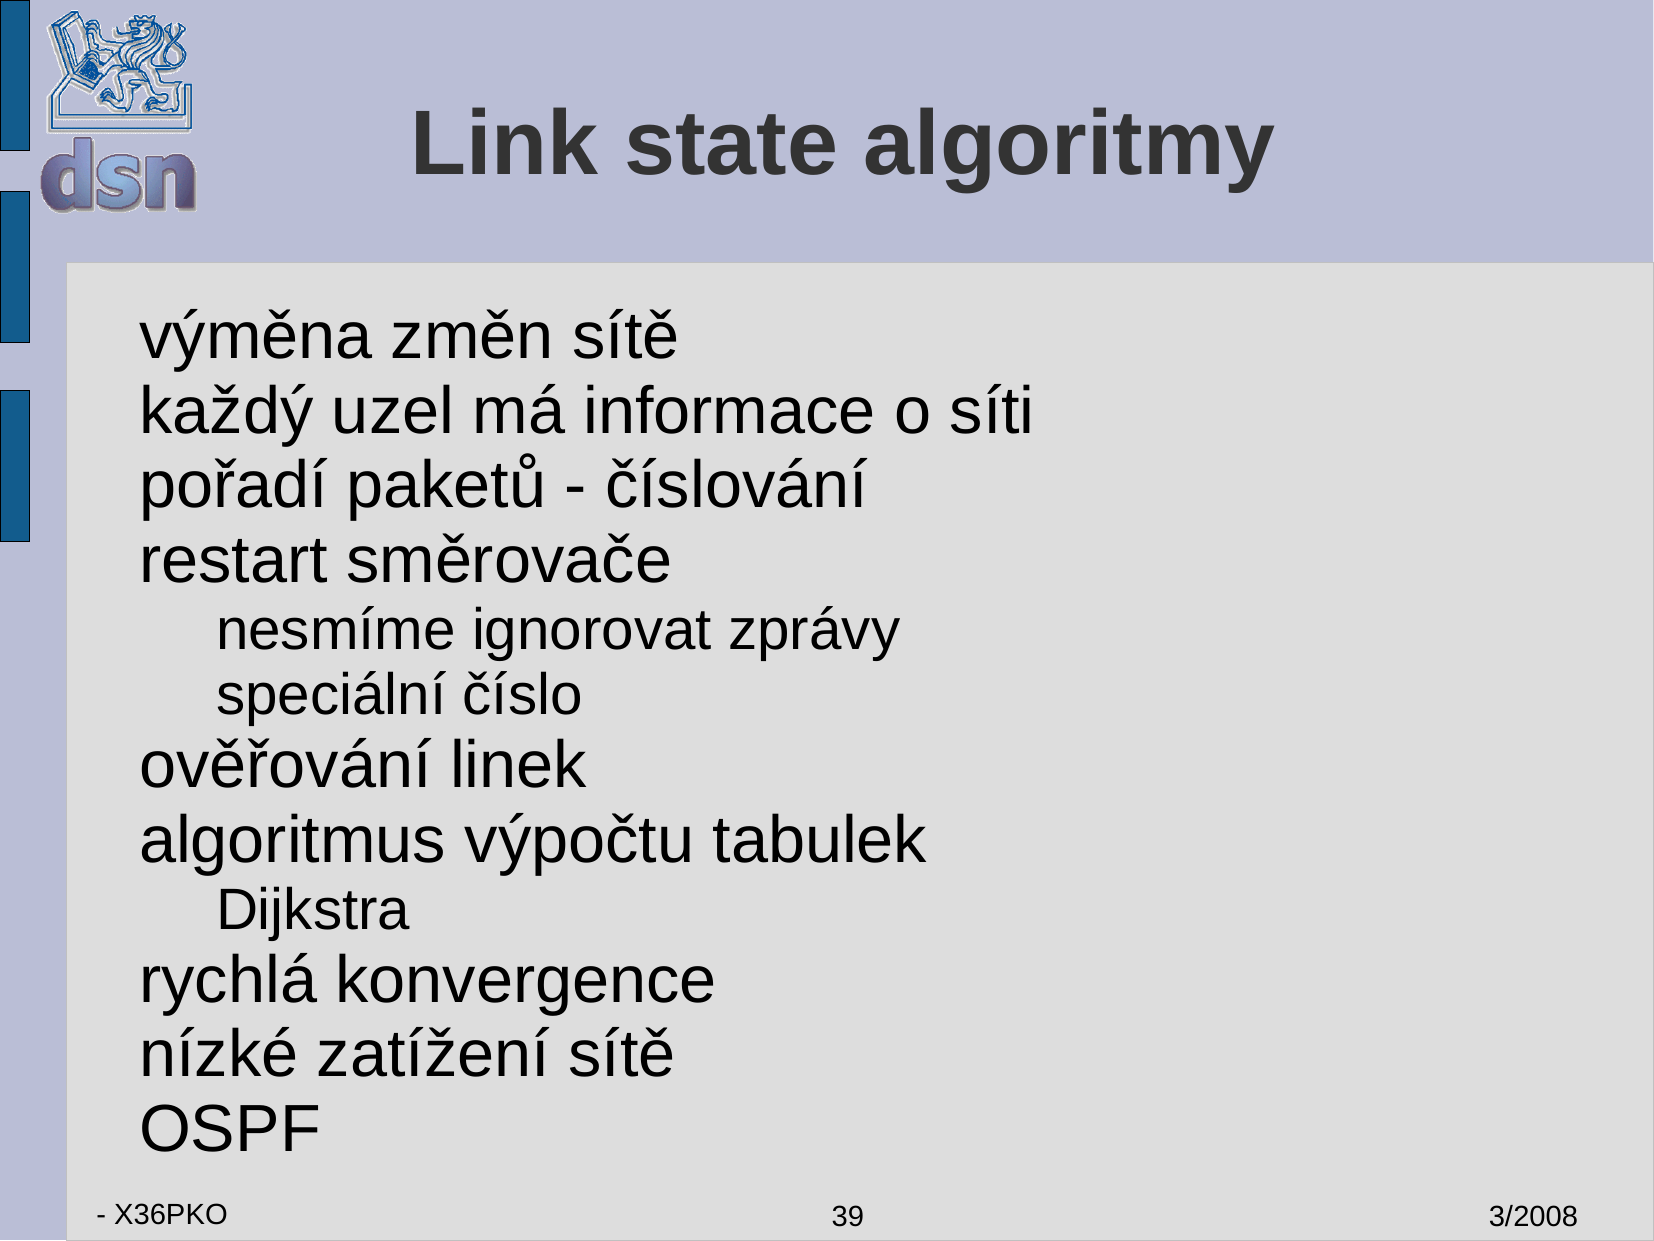

# Link state algoritmy
výměna změn sítě
každý uzel má informace o síti
pořadí paketů - číslování
restart směrovače
nesmíme ignorovat zprávy
speciální číslo
ověřování linek
algoritmus výpočtu tabulek
Dijkstra
rychlá konvergence
nízké zatížení sítě
OSPF